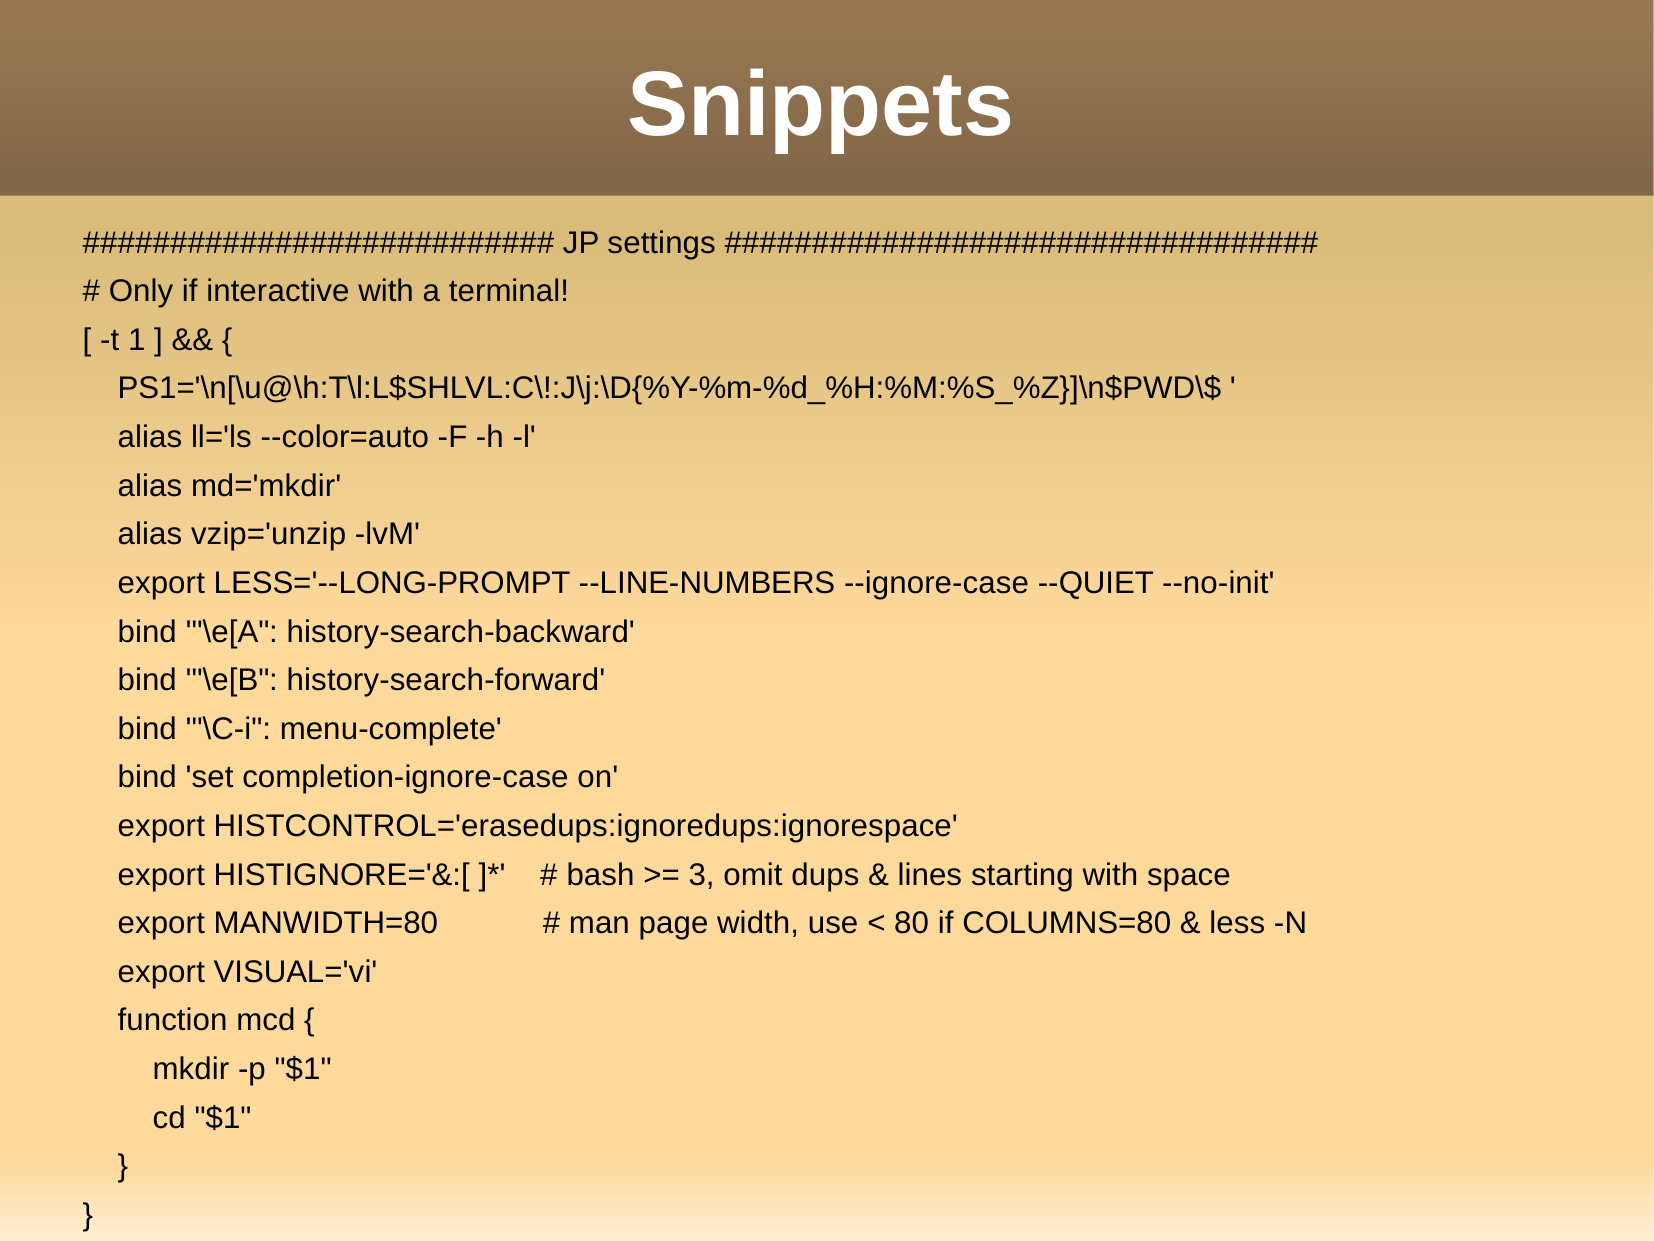

# Snippets
########################### JP settings ##################################
# Only if interactive with a terminal!
[ -t 1 ] && {
 PS1='\n[\u@\h:T\l:L$SHLVL:C\!:J\j:\D{%Y-%m-%d_%H:%M:%S_%Z}]\n$PWD\$ '
 alias ll='ls --color=auto -F -h -l'
 alias md='mkdir'
 alias vzip='unzip -lvM'
 export LESS='--LONG-PROMPT --LINE-NUMBERS --ignore-case --QUIET --no-init'
 bind '"\e[A": history-search-backward'
 bind '"\e[B": history-search-forward'
 bind '"\C-i": menu-complete'
 bind 'set completion-ignore-case on'
 export HISTCONTROL='erasedups:ignoredups:ignorespace'
 export HISTIGNORE='&:[ ]*' # bash >= 3, omit dups & lines starting with space
 export MANWIDTH=80 # man page width, use < 80 if COLUMNS=80 & less -N
 export VISUAL='vi'
 function mcd {
 mkdir -p "$1"
 cd "$1"
 }
}